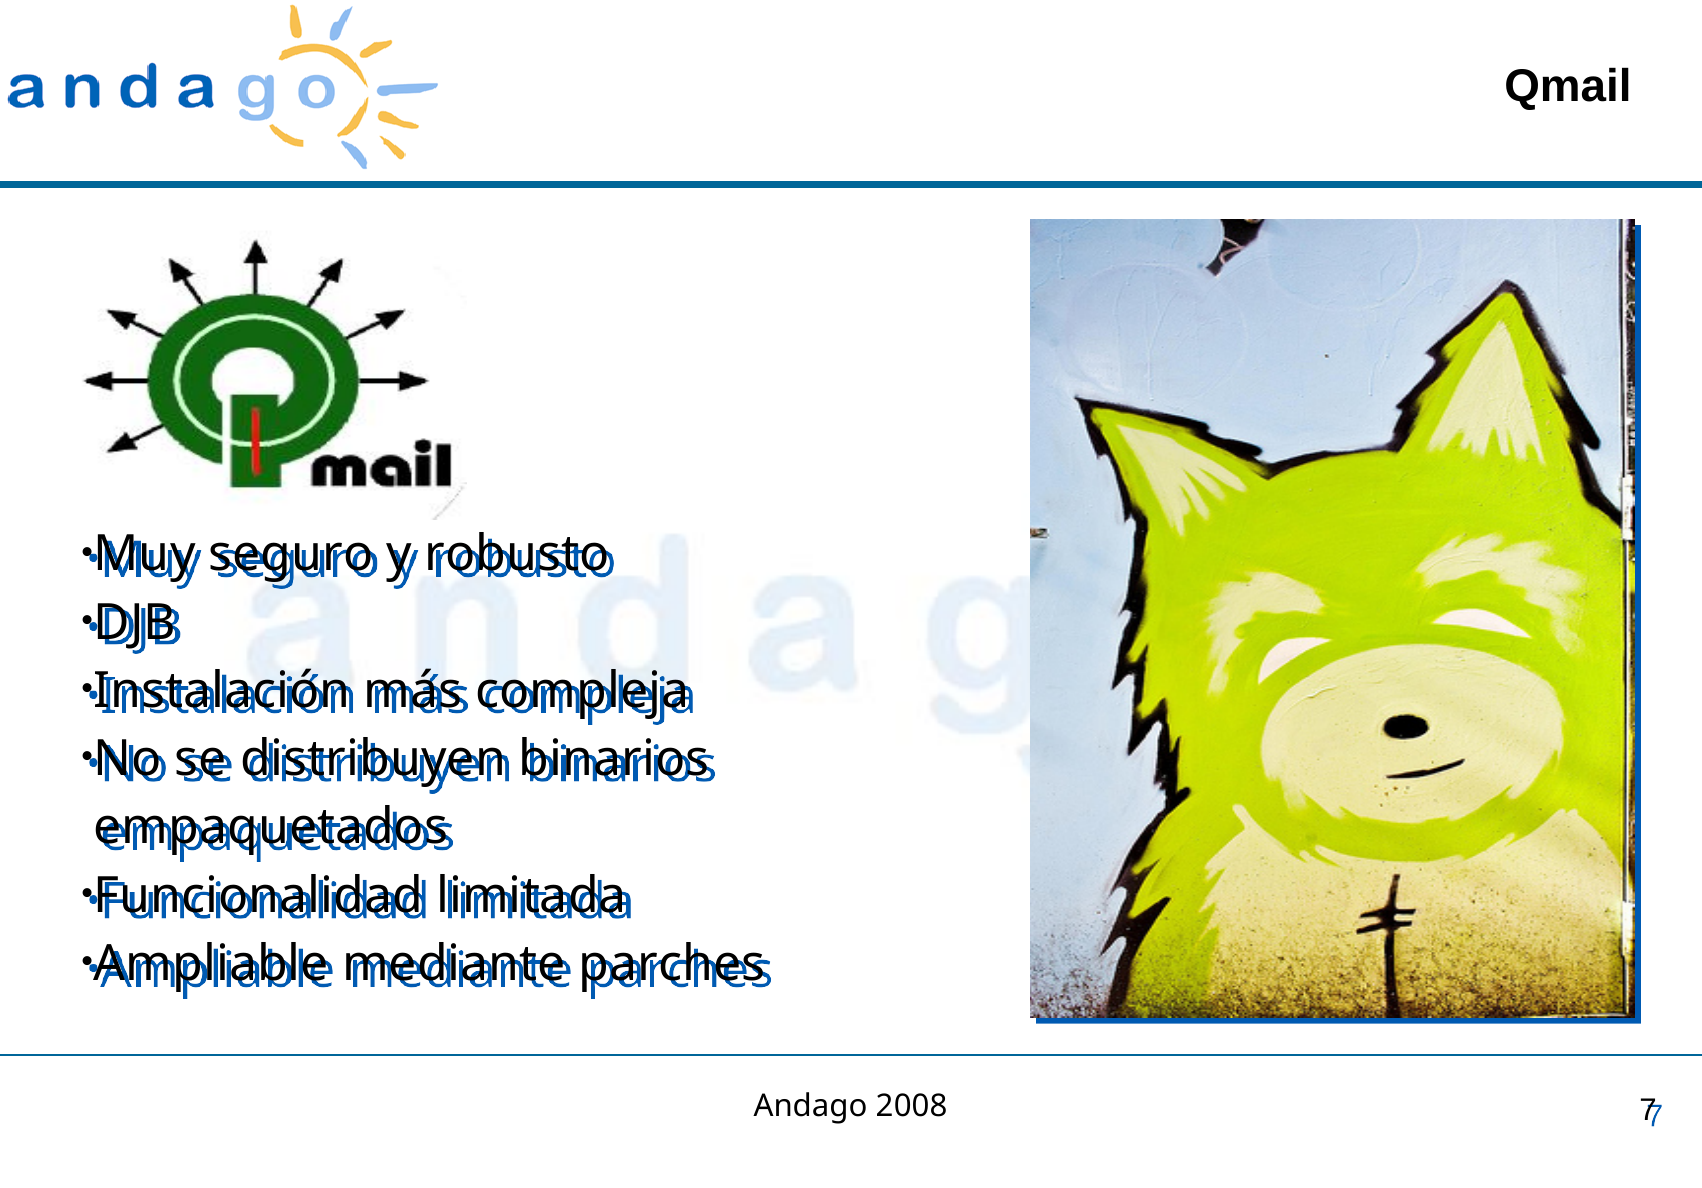

# Qmail
Muy seguro y robusto
DJB
Instalación más compleja
No se distribuyen binarios
 empaquetados
Funcionalidad limitada
Ampliable mediante parches